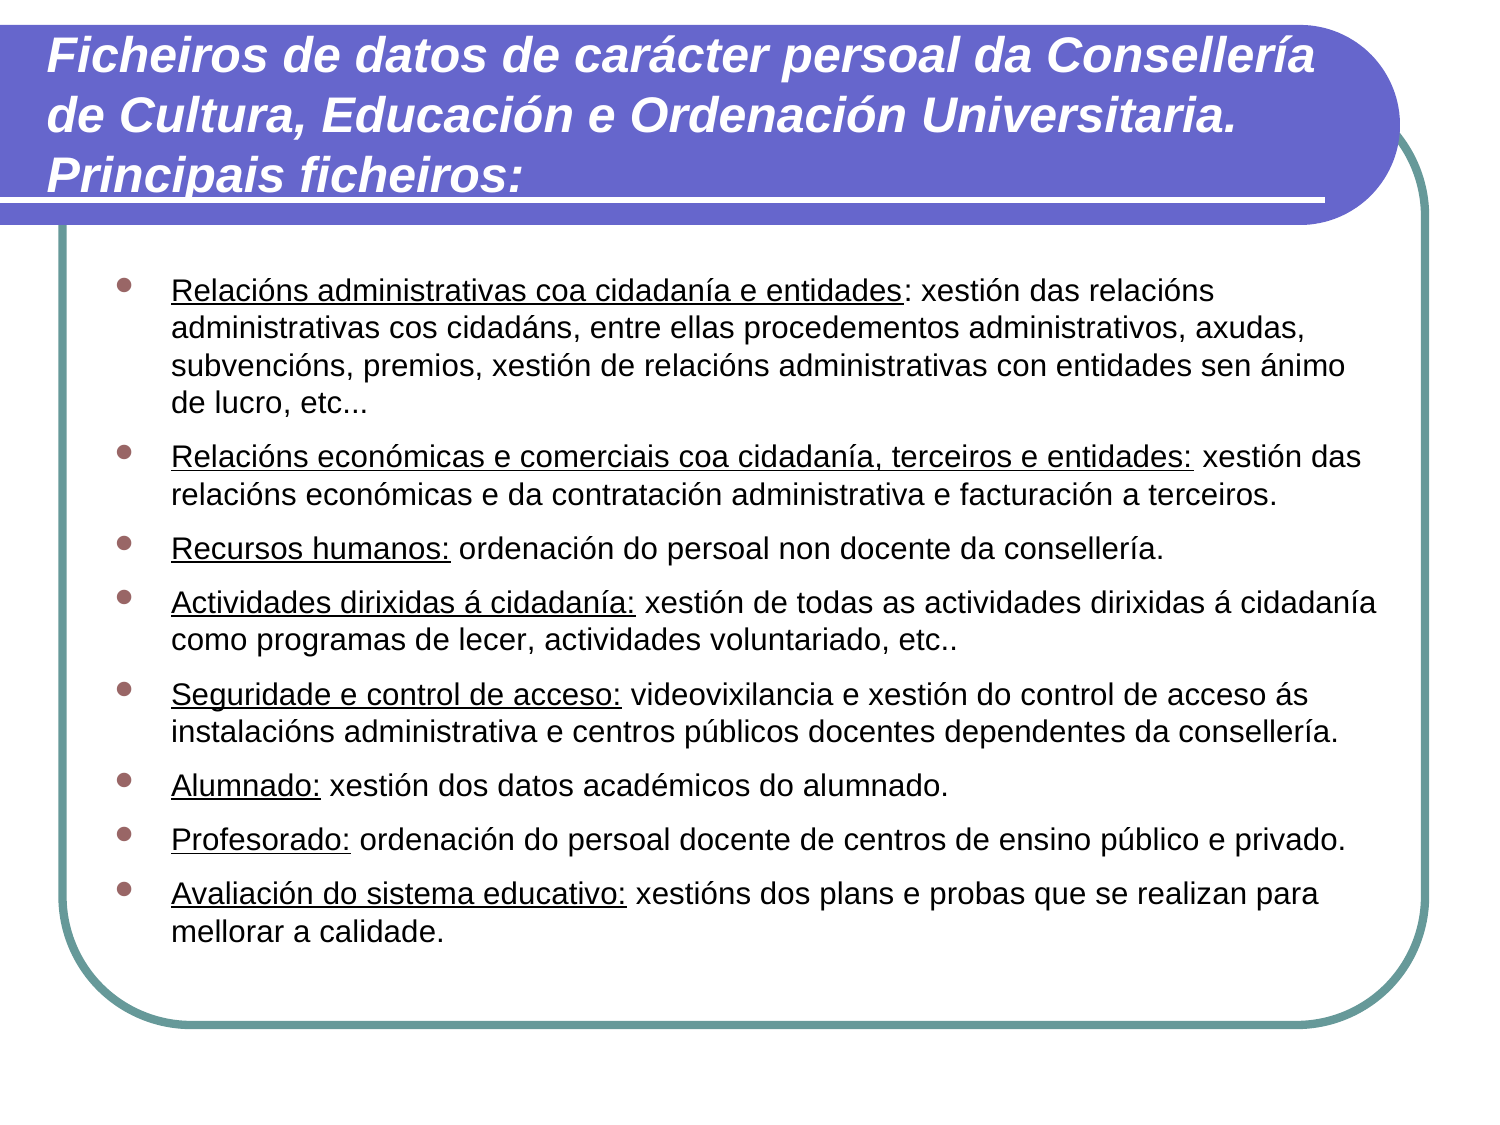

# Ficheiros de datos de carácter persoal da Consellería de Cultura, Educación e Ordenación Universitaria. Principais ficheiros:
Relacións administrativas coa cidadanía e entidades: xestión das relacións administrativas cos cidadáns, entre ellas procedementos administrativos, axudas, subvencións, premios, xestión de relacións administrativas con entidades sen ánimo de lucro, etc...
Relacións económicas e comerciais coa cidadanía, terceiros e entidades: xestión das relacións económicas e da contratación administrativa e facturación a terceiros.
Recursos humanos: ordenación do persoal non docente da consellería.
Actividades dirixidas á cidadanía: xestión de todas as actividades dirixidas á cidadanía como programas de lecer, actividades voluntariado, etc..
Seguridade e control de acceso: videovixilancia e xestión do control de acceso ás instalacións administrativa e centros públicos docentes dependentes da consellería.
Alumnado: xestión dos datos académicos do alumnado.
Profesorado: ordenación do persoal docente de centros de ensino público e privado.
Avaliación do sistema educativo: xestións dos plans e probas que se realizan para mellorar a calidade.